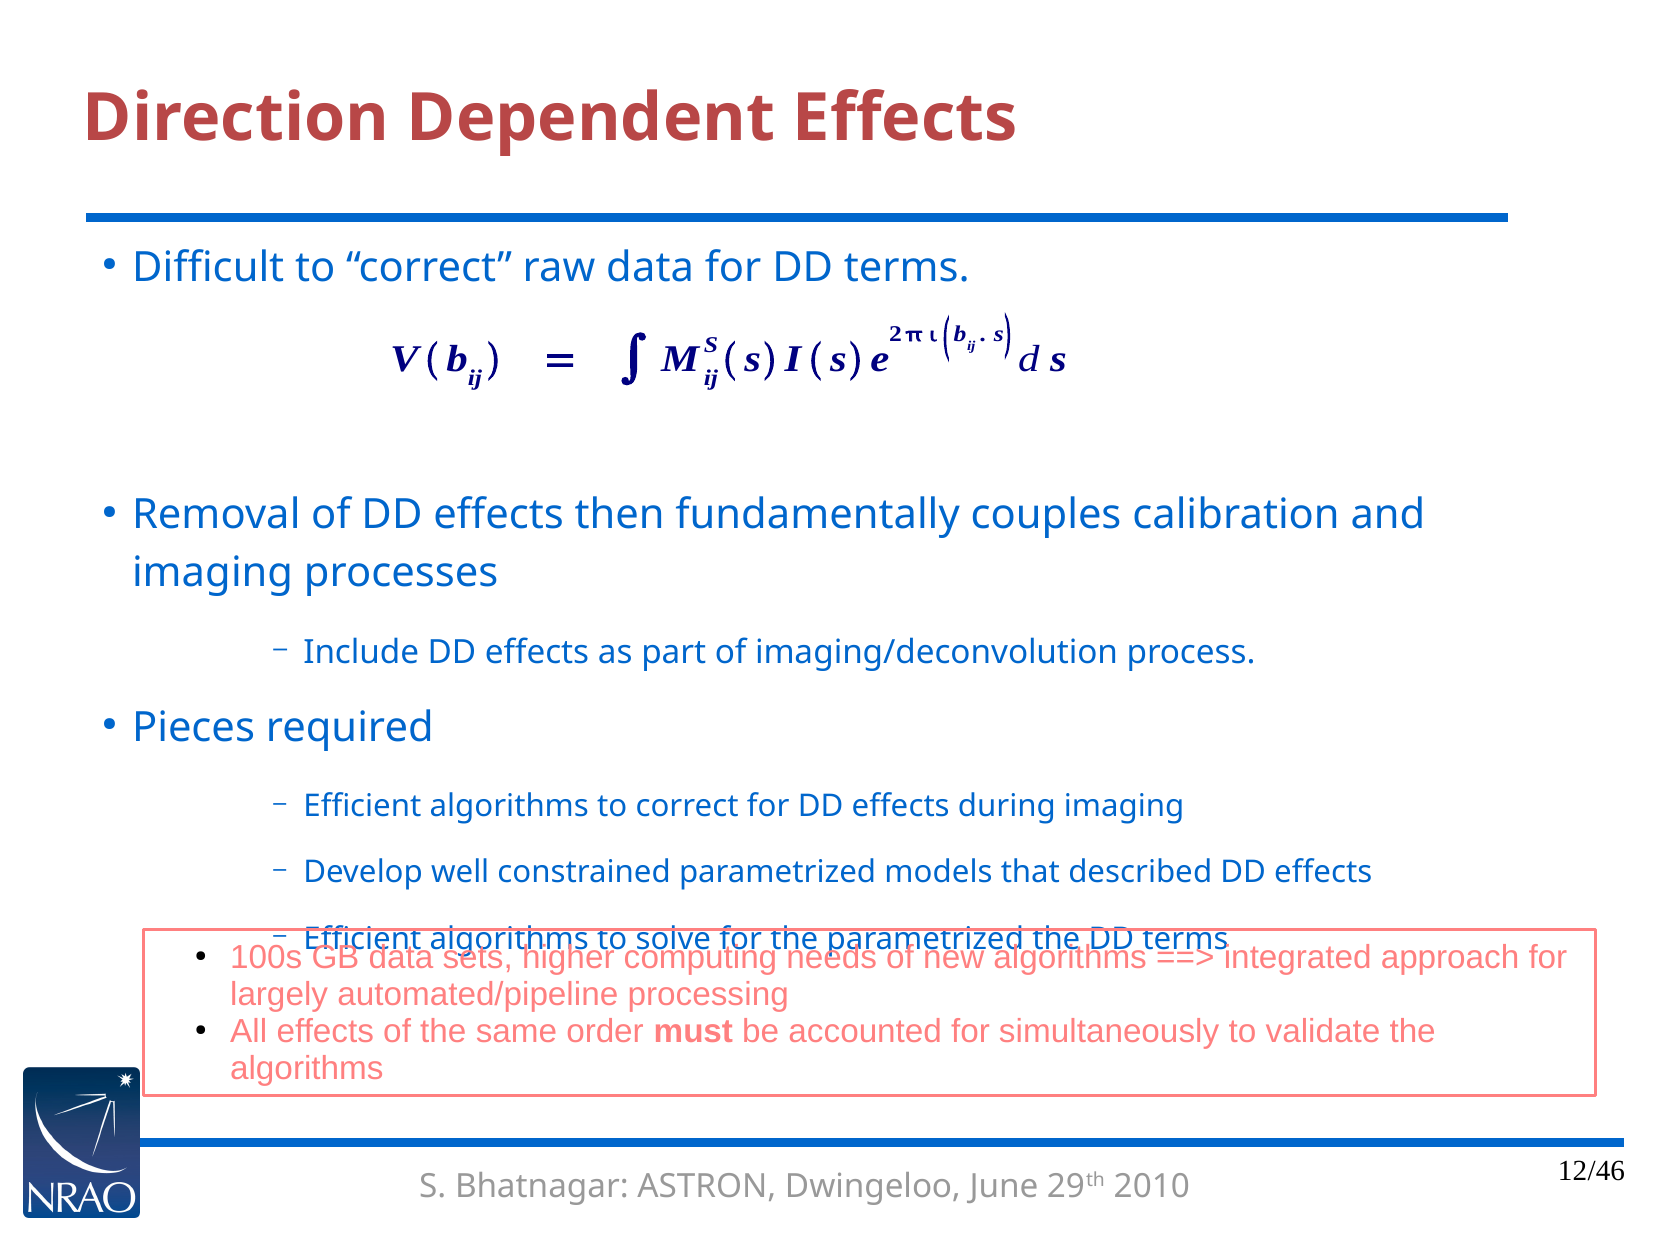

Direction Dependent Effects
# Difficult to “correct” raw data for DD terms.
Removal of DD effects then fundamentally couples calibration and imaging processes
Include DD effects as part of imaging/deconvolution process.
Pieces required
Efficient algorithms to correct for DD effects during imaging
Develop well constrained parametrized models that described DD effects
Efficient algorithms to solve for the parametrized the DD terms
100s GB data sets, higher computing needs of new algorithms ==> integrated approach for largely automated/pipeline processing
All effects of the same order must be accounted for simultaneously to validate the algorithms
12